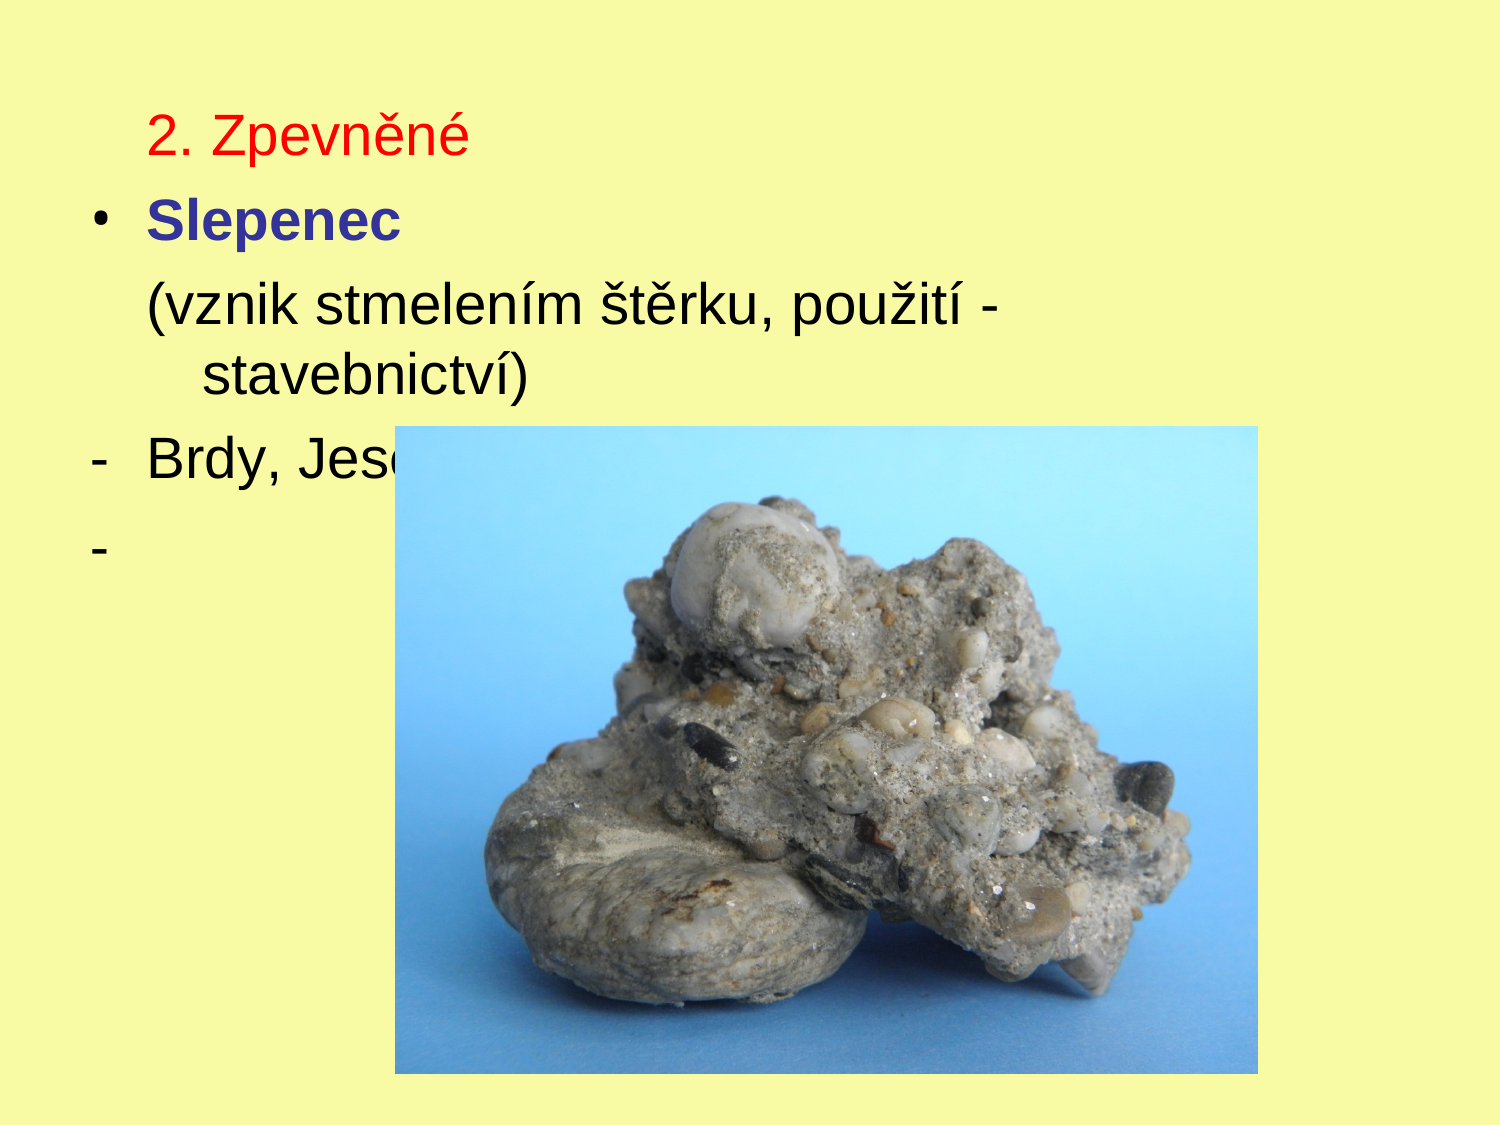

#
2. Zpevněné
Slepenec
(vznik stmelením štěrku, použití - stavebnictví)
Brdy, Jeseníky